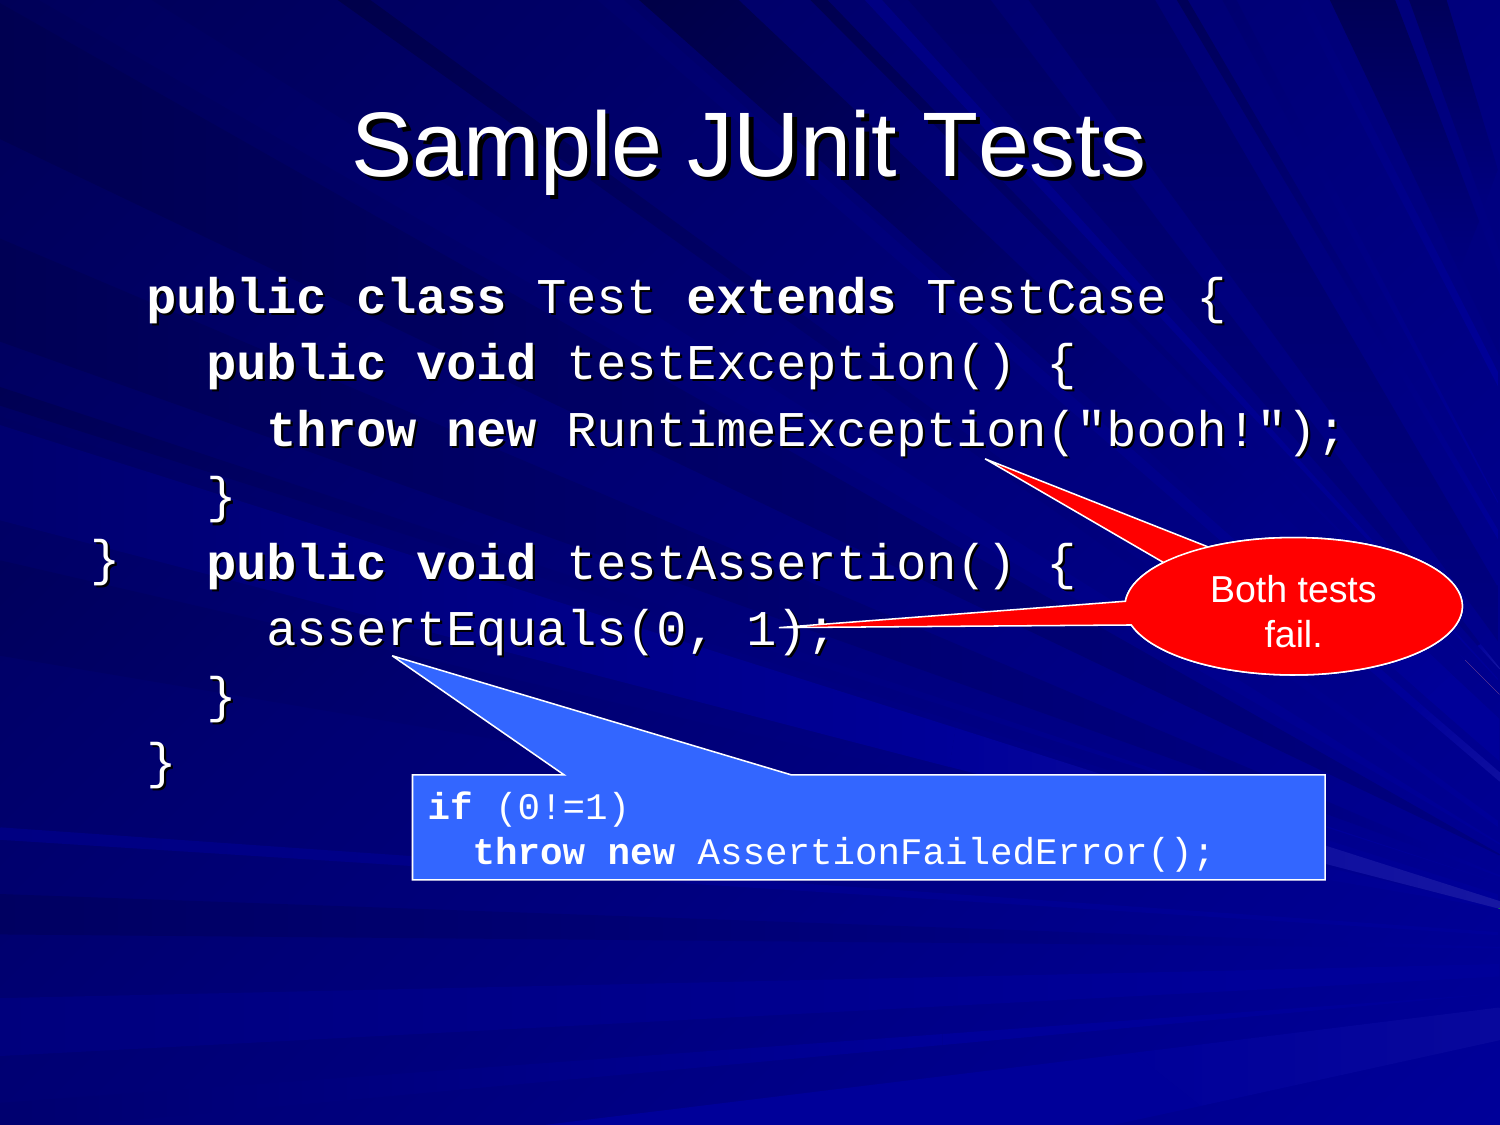

# Sample JUnit Tests
public class Test extends TestCase {
 public void testException() {
 throw new RuntimeException("booh!");
 }
 public void testAssertion() {
 assertEquals(0, 1);
 }
}
}
Both tests fail.
Both tests fail.
if (0!=1)
 throw new AssertionFailedError();